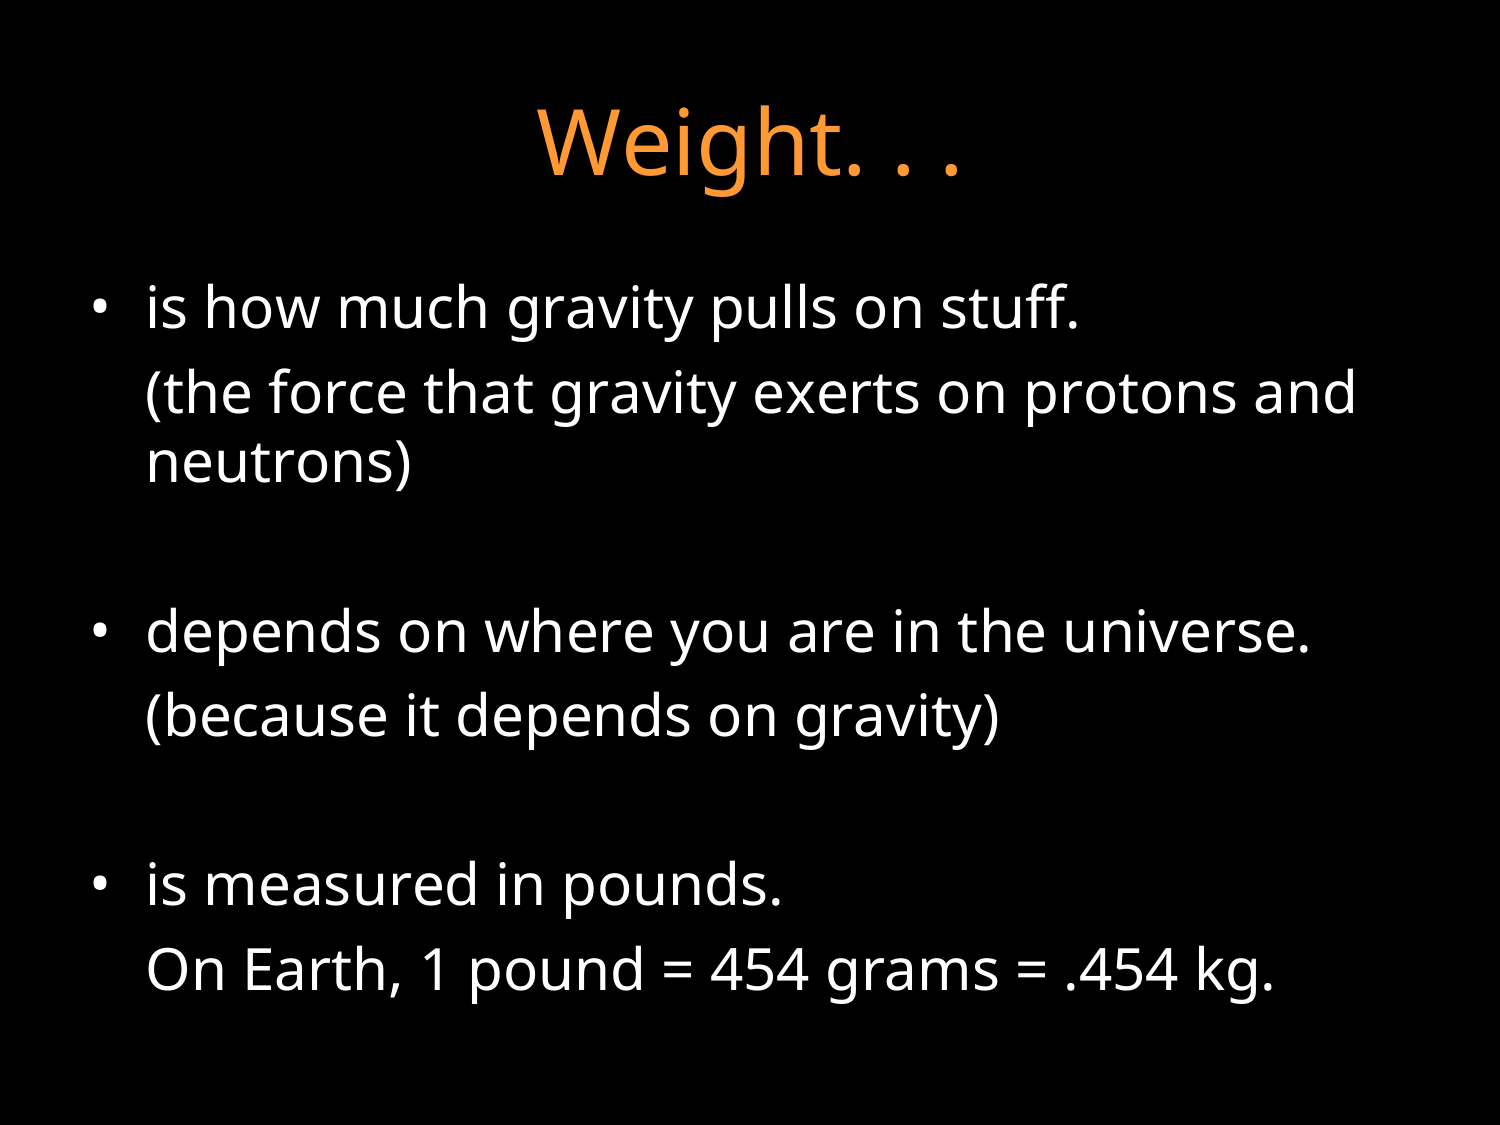

#
Weight. . .
is how much gravity pulls on stuff.
	(the force that gravity exerts on protons and neutrons)
depends on where you are in the universe.
	(because it depends on gravity)
is measured in pounds.
	On Earth, 1 pound = 454 grams = .454 kg.